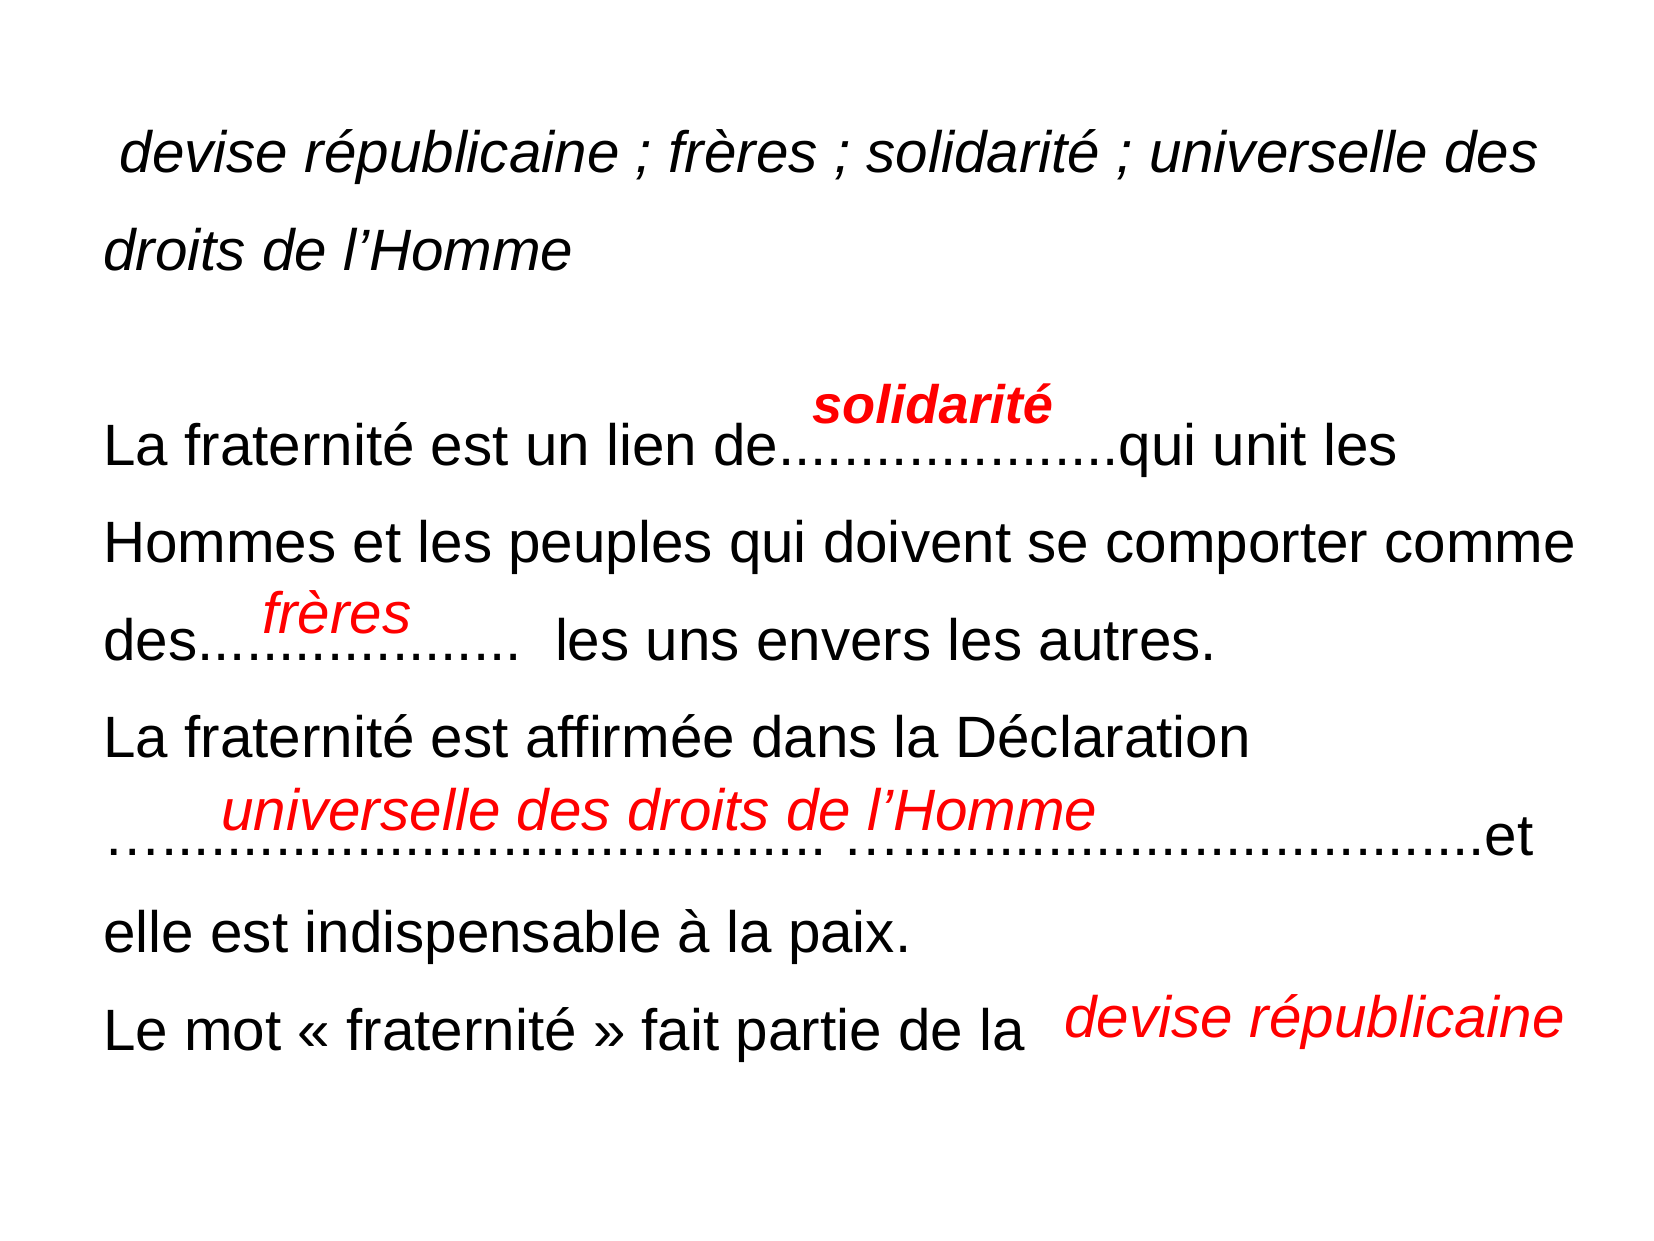

devise républicaine ; frères ; solidarité ; universelle des droits de l’Homme
La fraternité est un lien de.....................qui unit les Hommes et les peuples qui doivent se comporter comme des.................... les uns envers les autres.
La fraternité est affirmée dans la Déclaration …......................................... …....................................et elle est indispensable à la paix.
Le mot « fraternité » fait partie de la
solidarité
frères
universelle des droits de l’Homme
 devise républicaine